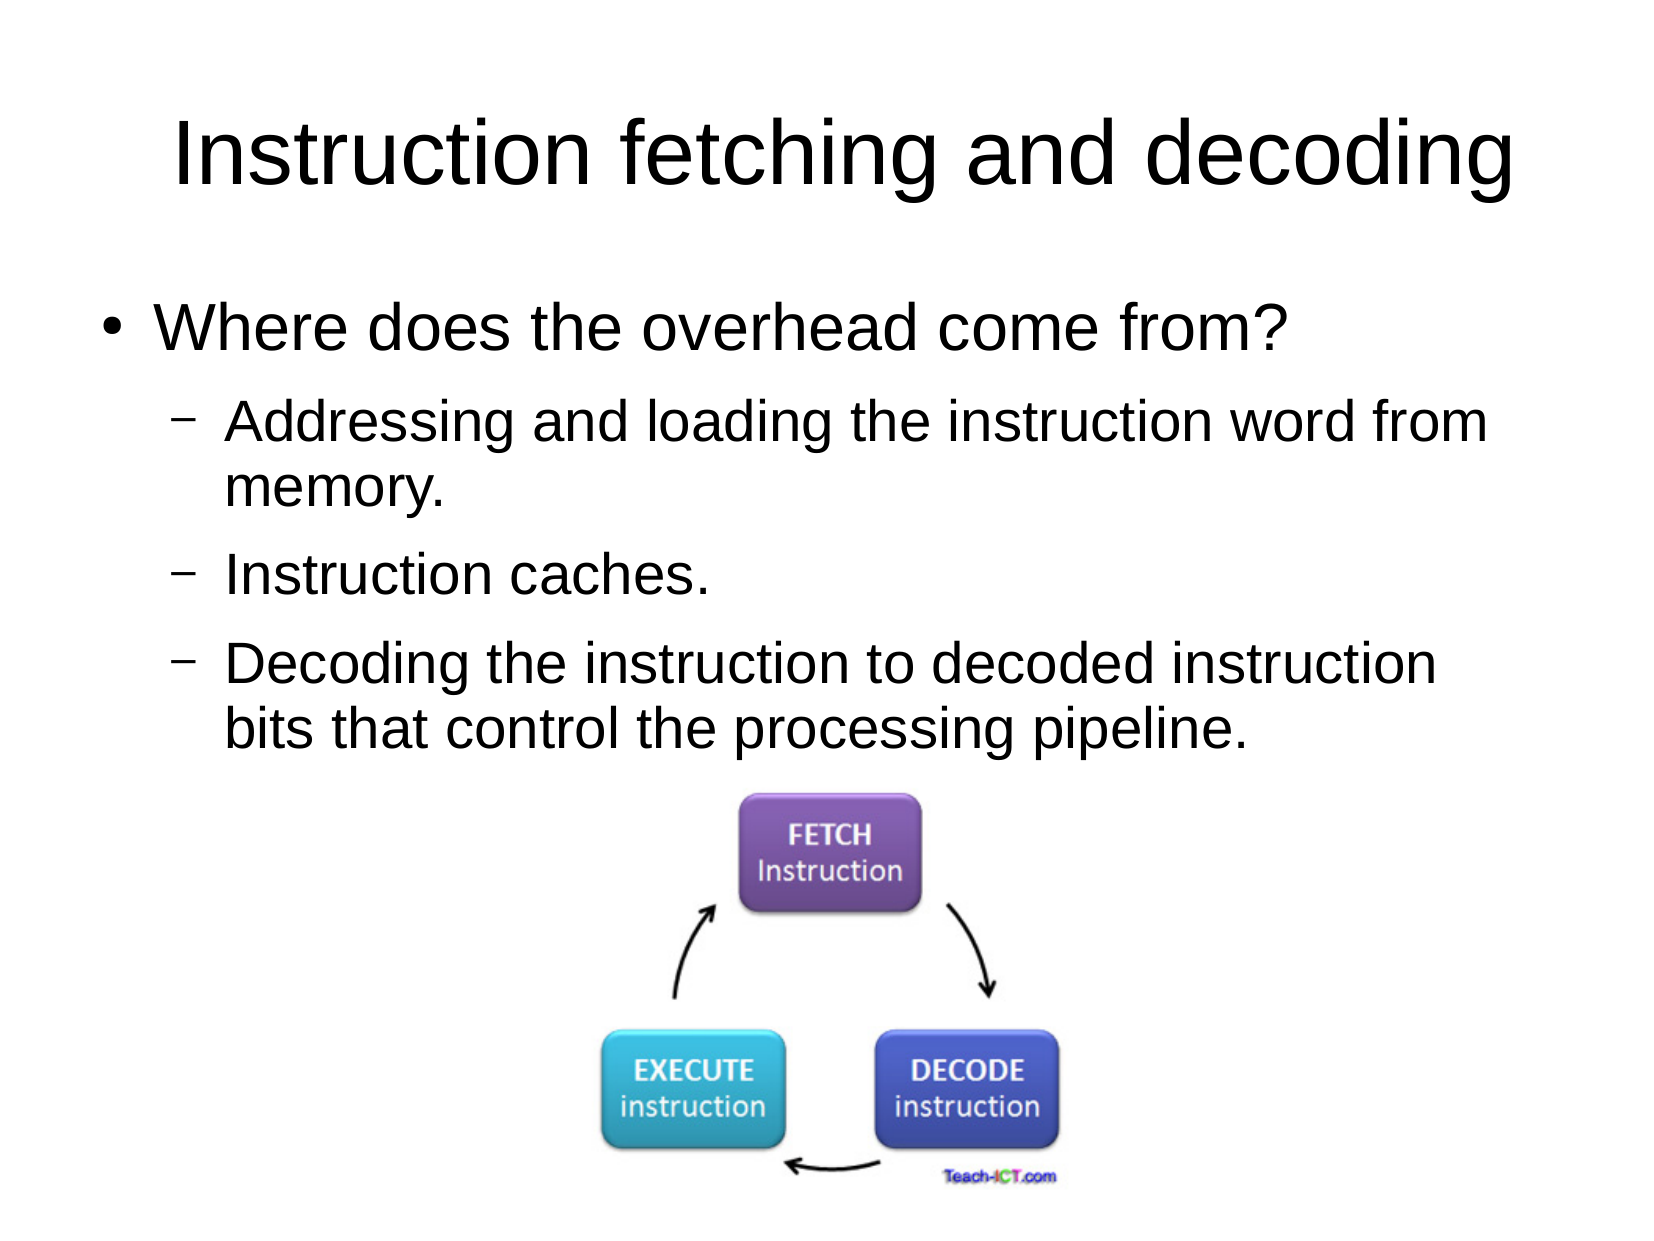

# Instruction fetching and decoding
Where does the overhead come from?
Addressing and loading the instruction word from memory.
Instruction caches.
Decoding the instruction to decoded instruction bits that control the processing pipeline.